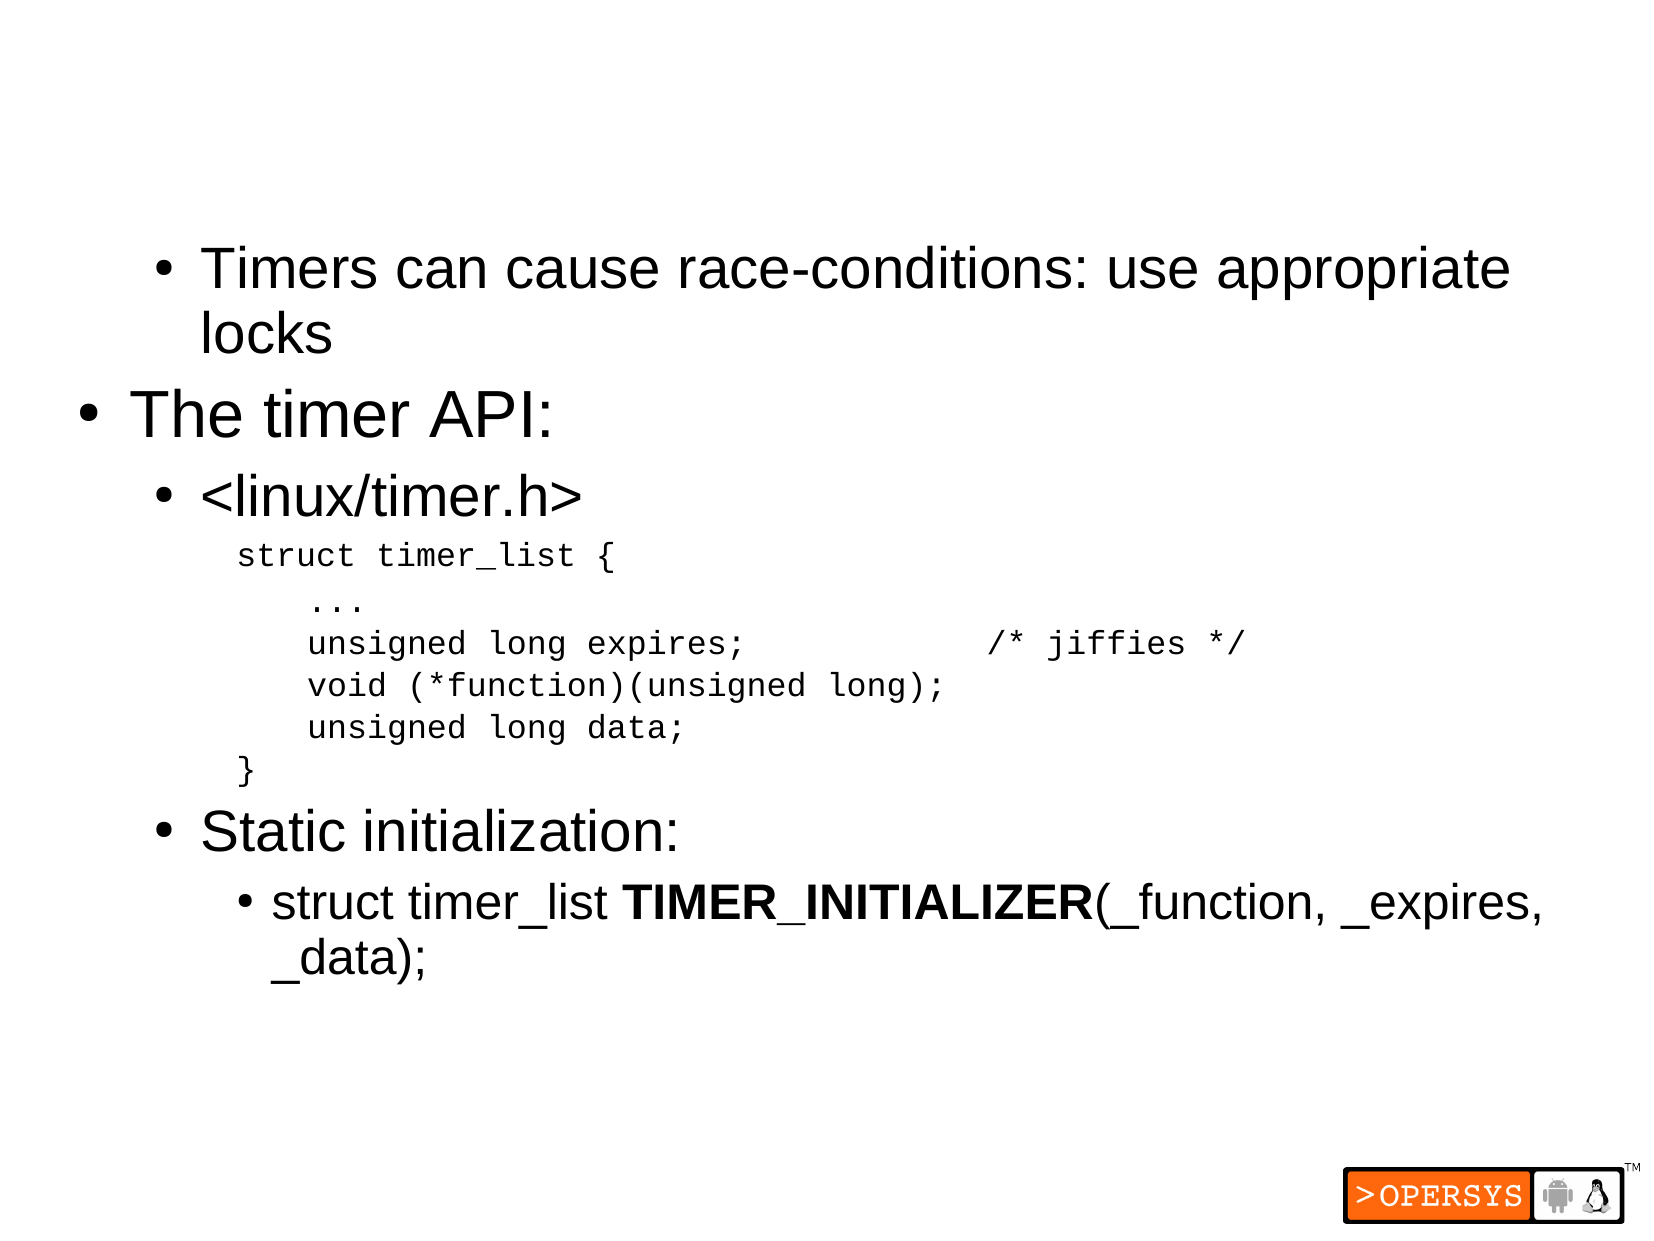

# Timers can cause race-conditions: use appropriate locks
The timer API:
<linux/timer.h>
struct timer_list {
...
unsigned long expires; /* jiffies */
void (*function)(unsigned long);
unsigned long data;
}
Static initialization:
struct timer_list TIMER_INITIALIZER(_function, _expires, _data);